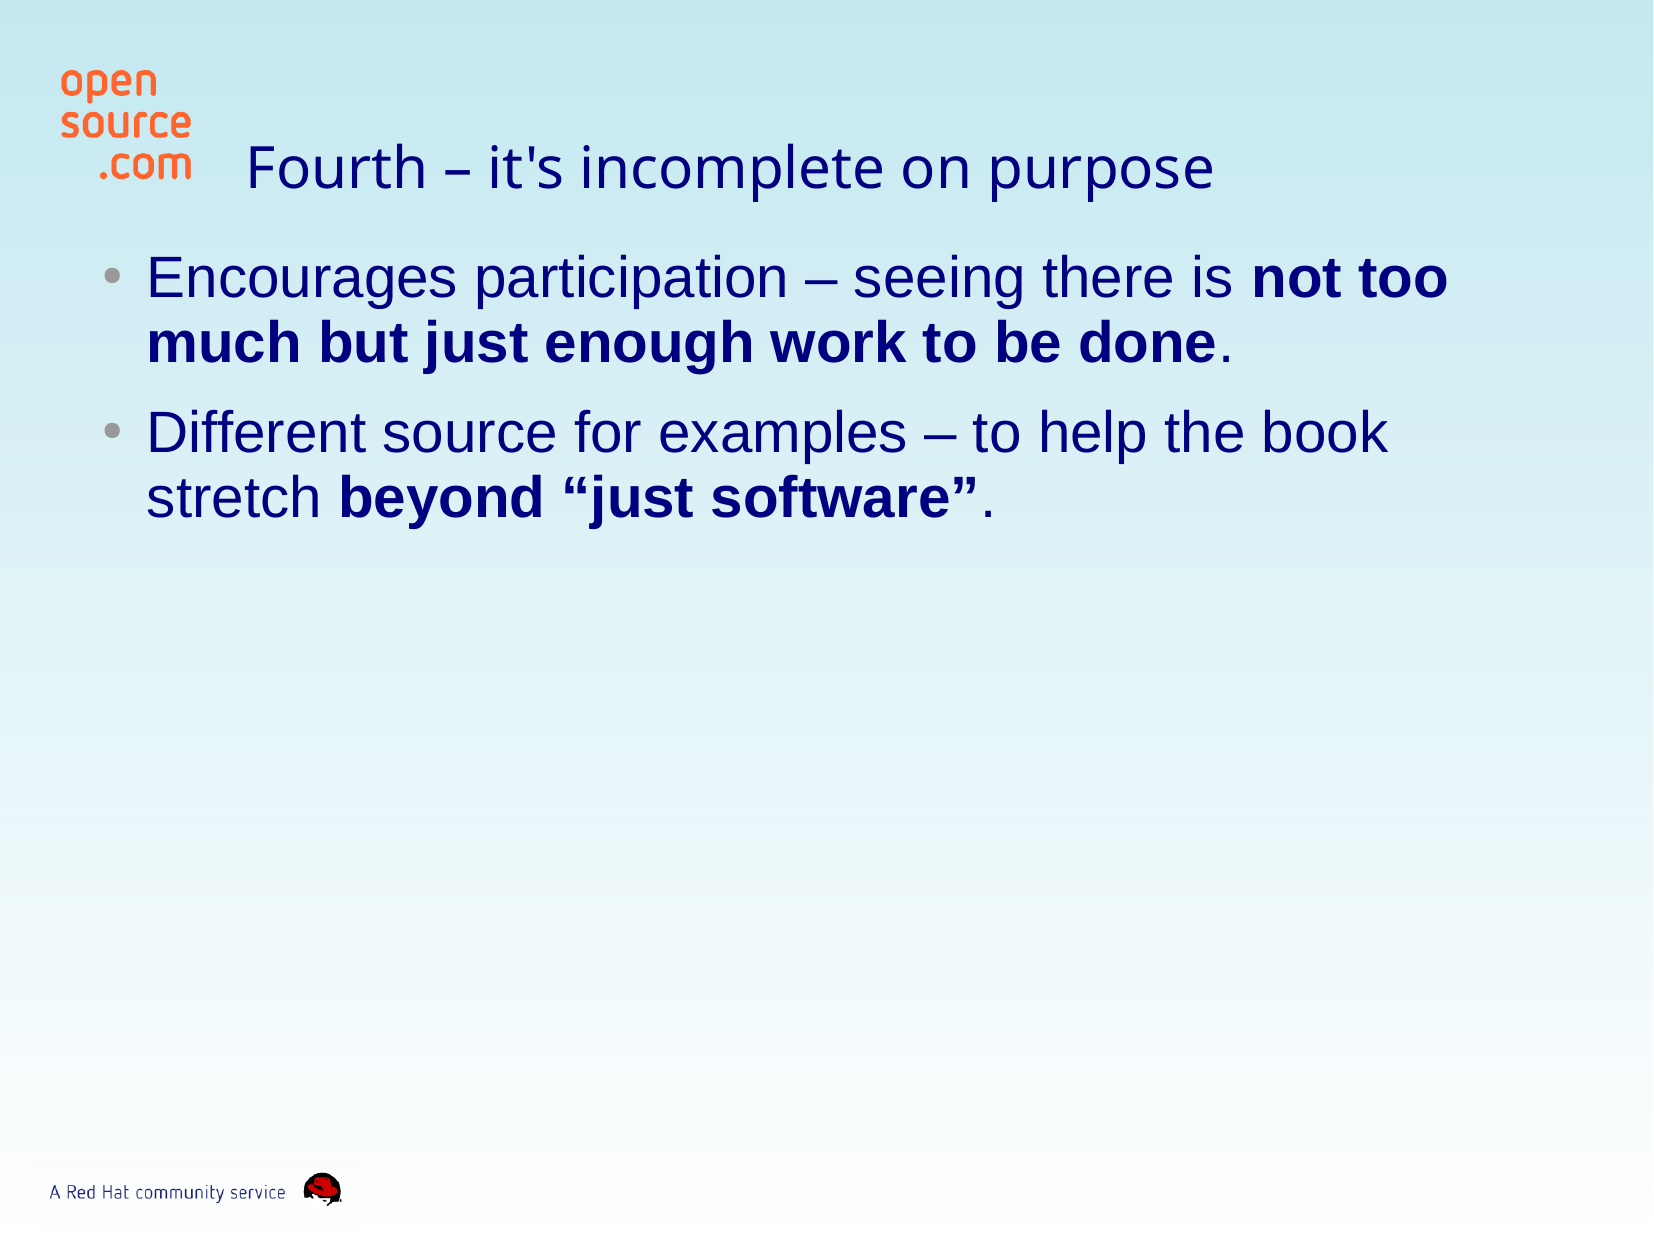

#
Fourth – it's incomplete on purpose
Encourages participation – seeing there is not too much but just enough work to be done.
Different source for examples – to help the book stretch beyond “just software”.